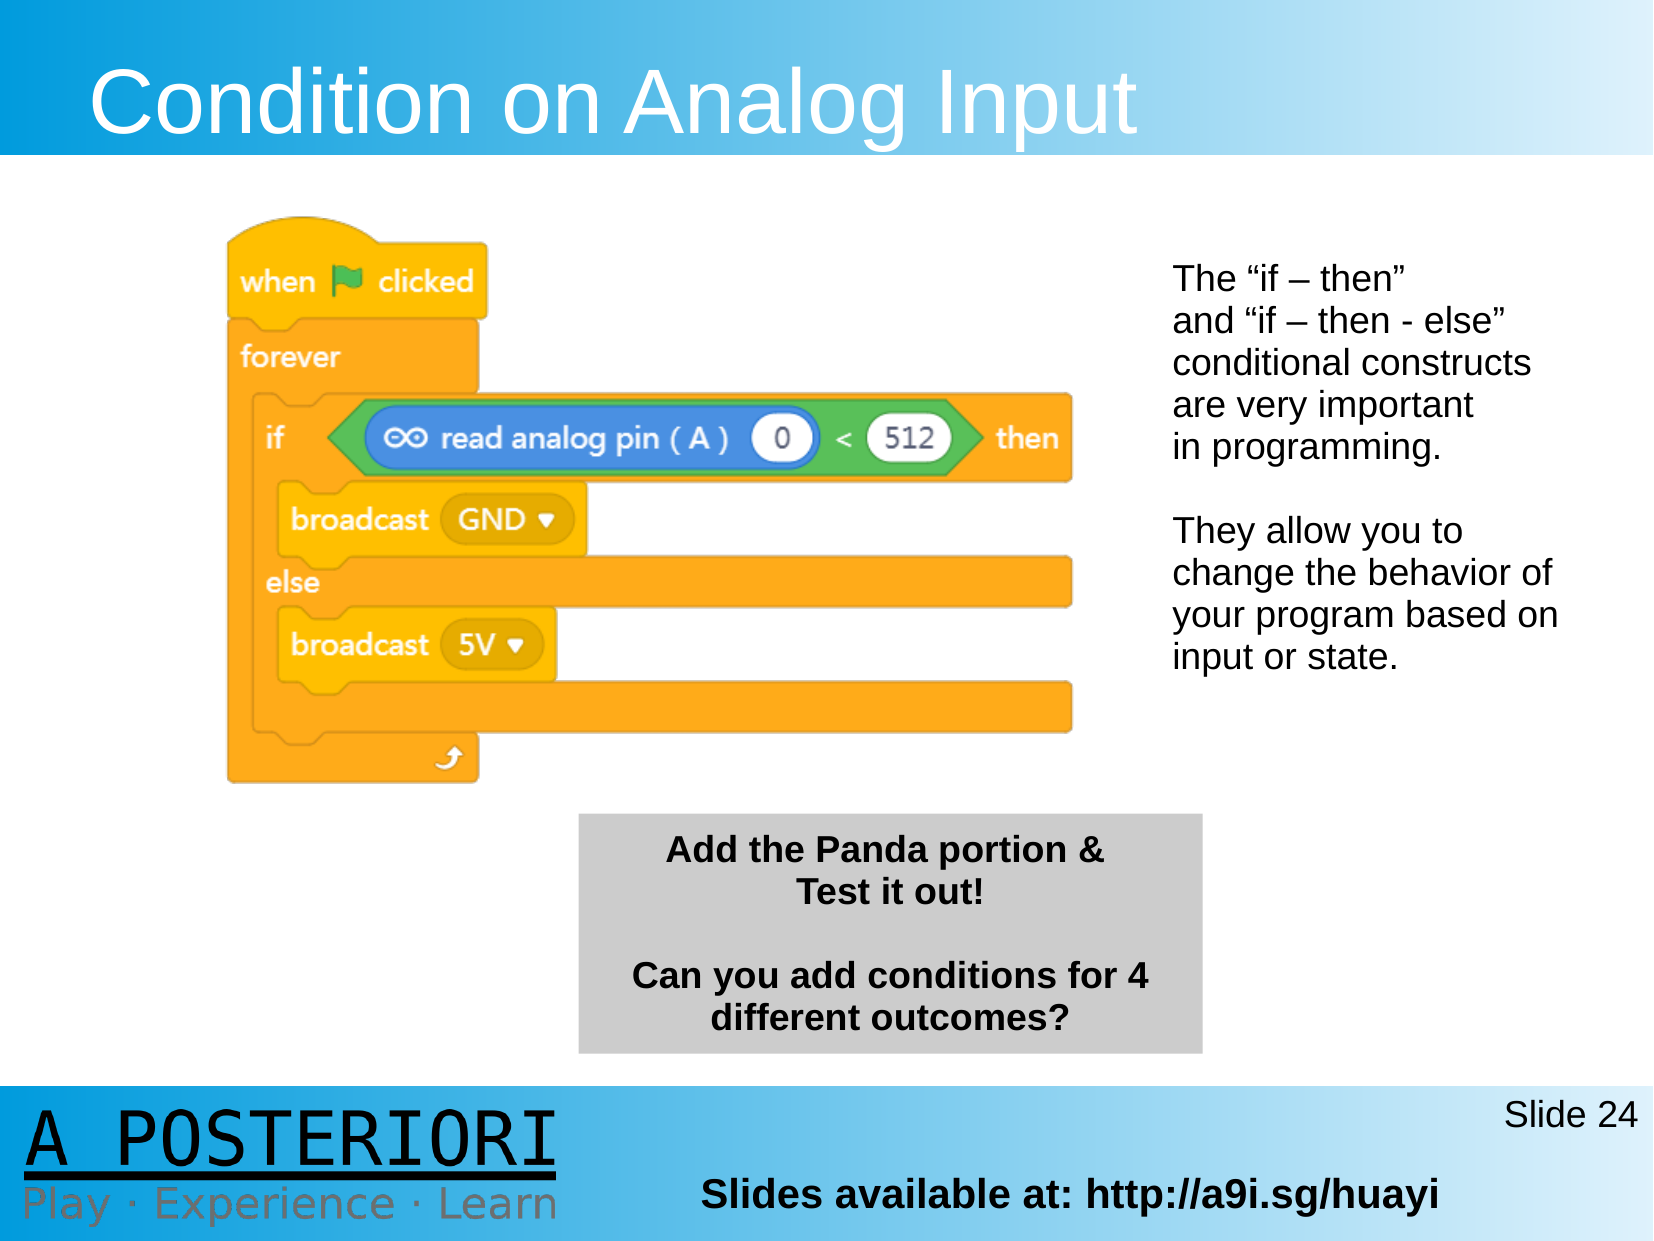

# Condition on Analog Input
The “if – then”
and “if – then - else”
conditional constructs
are very important
in programming.
They allow you to change the behavior of your program based on input or state.
Add the Panda portion &
Test it out!
Can you add conditions for 4 different outcomes?